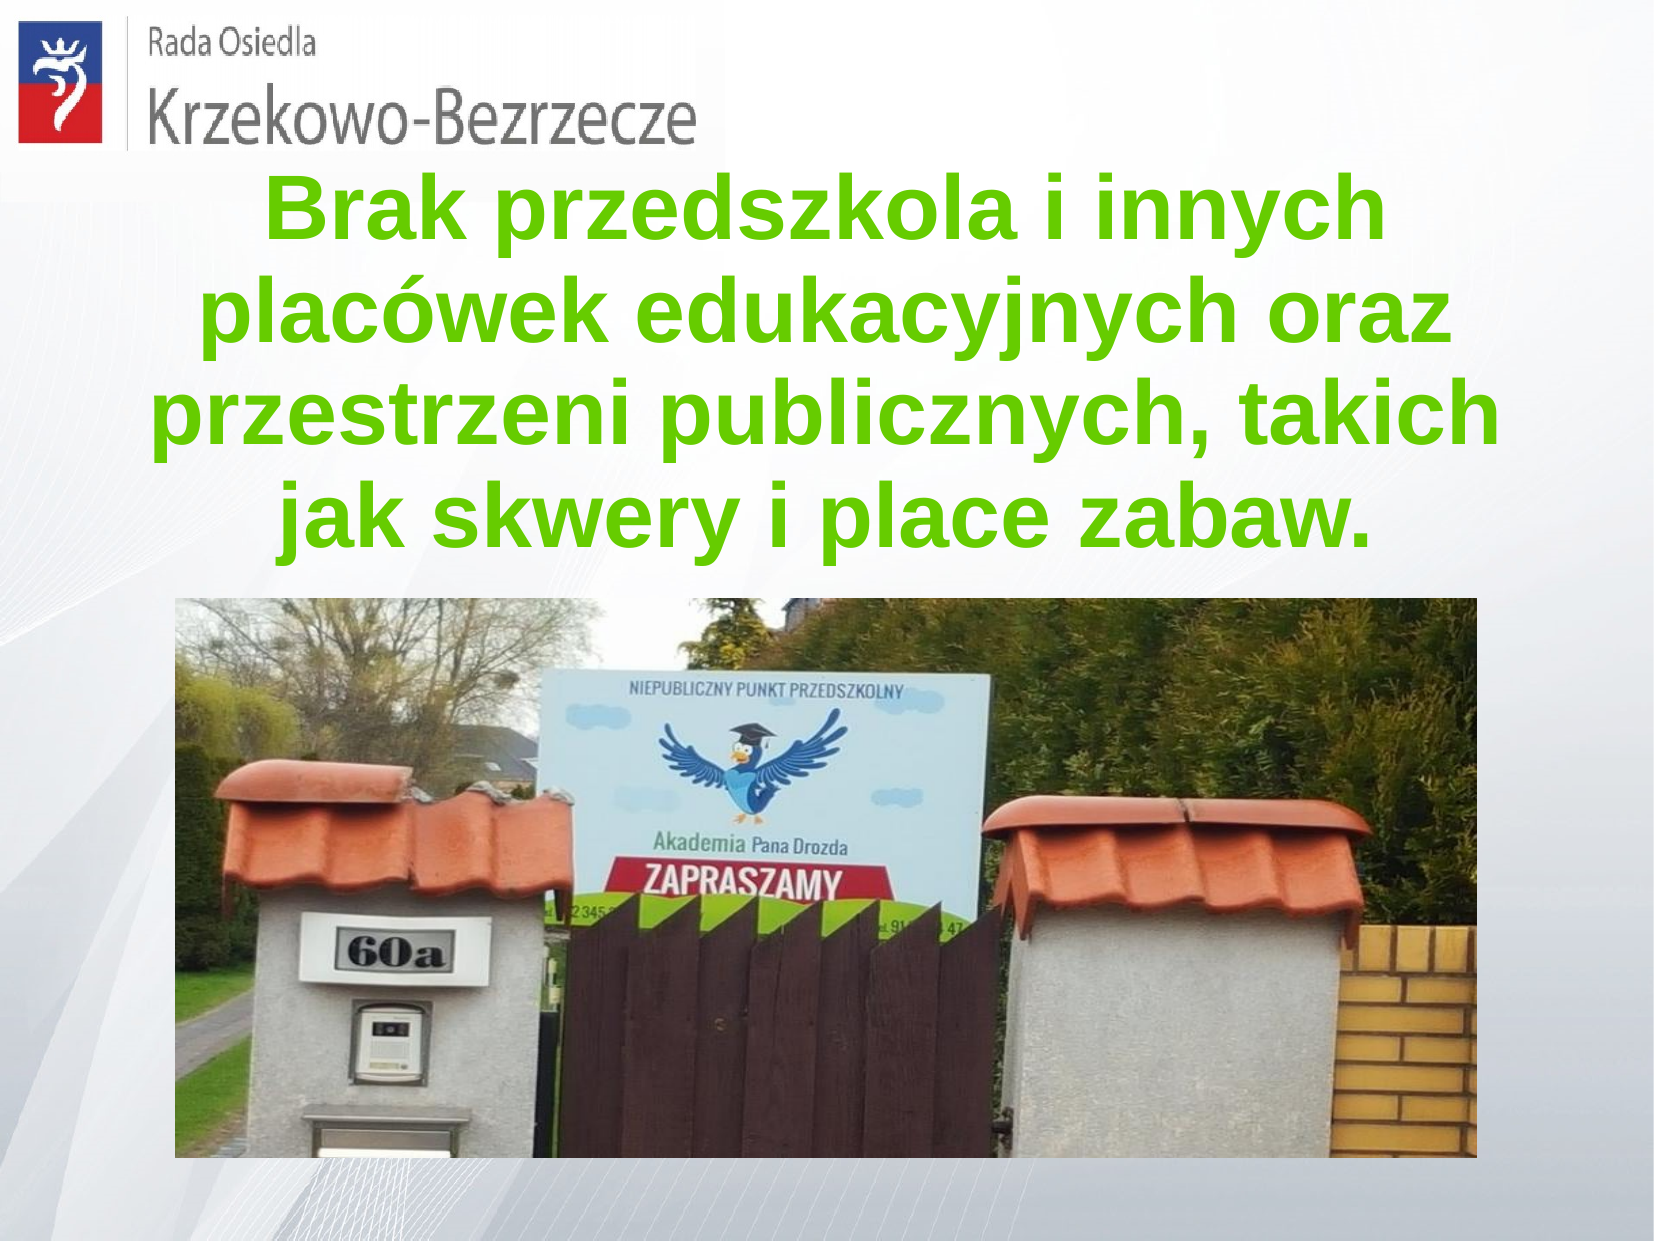

# Brak przedszkola i innych placówek edukacyjnych oraz przestrzeni publicznych, takich jak skwery i place zabaw.